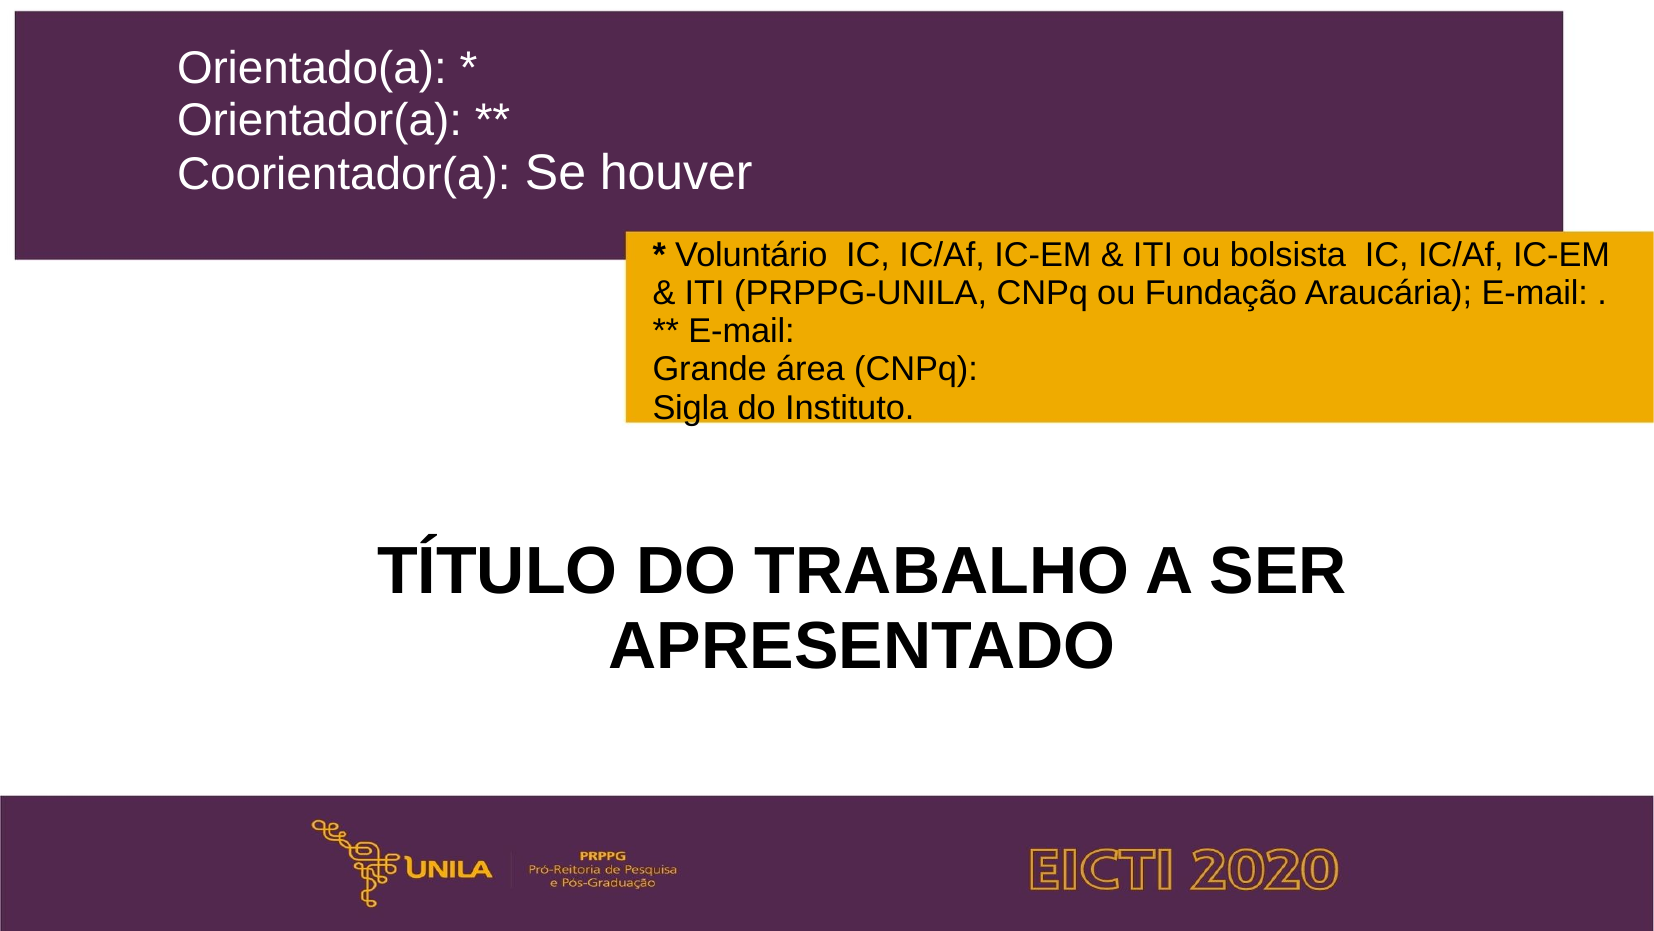

# Orientado(a): * Orientador(a): ** Coorientador(a): Se houver
* Voluntário IC, IC/Af, IC-EM & ITI ou bolsista IC, IC/Af, IC-EM & ITI (PRPPG-UNILA, CNPq ou Fundação Araucária); E-mail: .
** E-mail:
Grande área (CNPq):
Sigla do Instituto.
TÍTULO DO TRABALHO A SER APRESENTADO